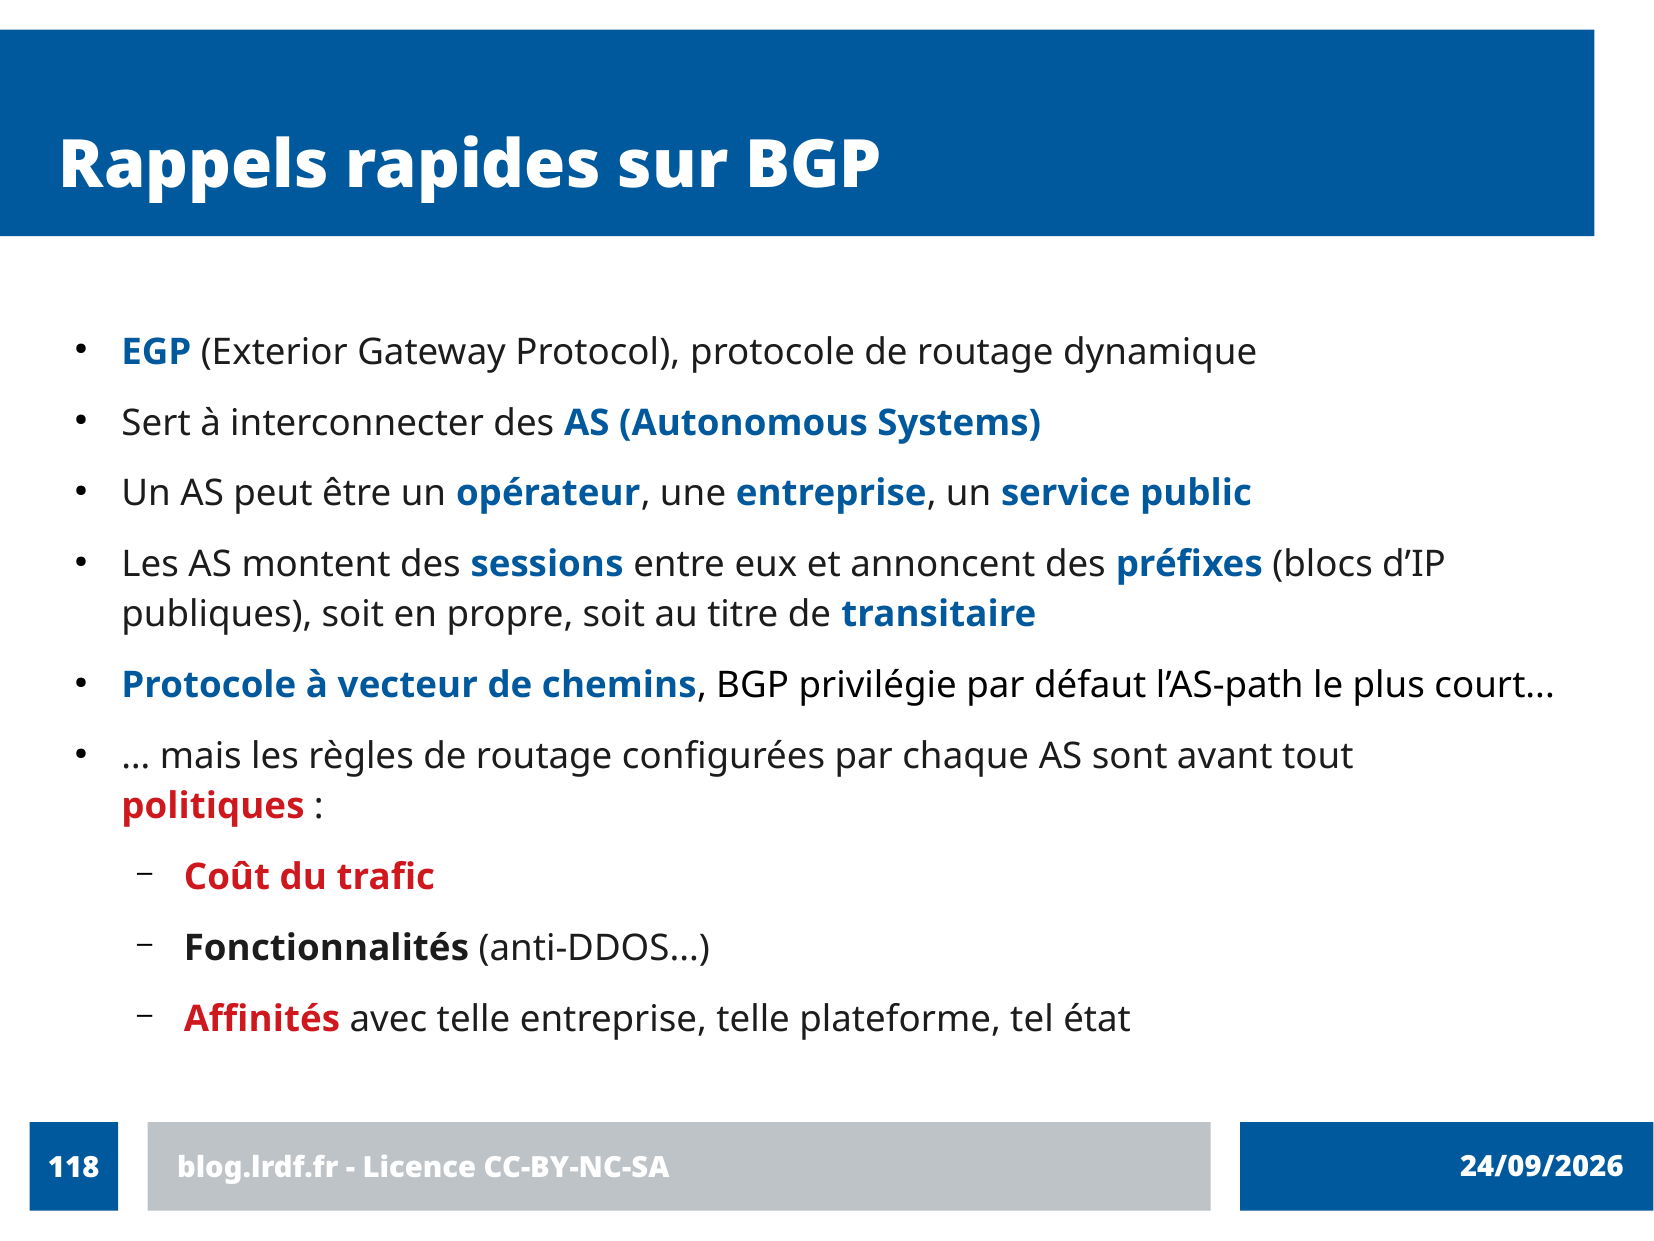

# Rappels rapides sur BGP
EGP (Exterior Gateway Protocol), protocole de routage dynamique
Sert à interconnecter des AS (Autonomous Systems)
Un AS peut être un opérateur, une entreprise, un service public
Les AS montent des sessions entre eux et annoncent des préfixes (blocs d’IP publiques), soit en propre, soit au titre de transitaire
Protocole à vecteur de chemins, BGP privilégie par défaut l’AS-path le plus court...
… mais les règles de routage configurées par chaque AS sont avant tout politiques :
Coût du trafic
Fonctionnalités (anti-DDOS...)
Affinités avec telle entreprise, telle plateforme, tel état
118
blog.lrdf.fr - Licence CC-BY-NC-SA